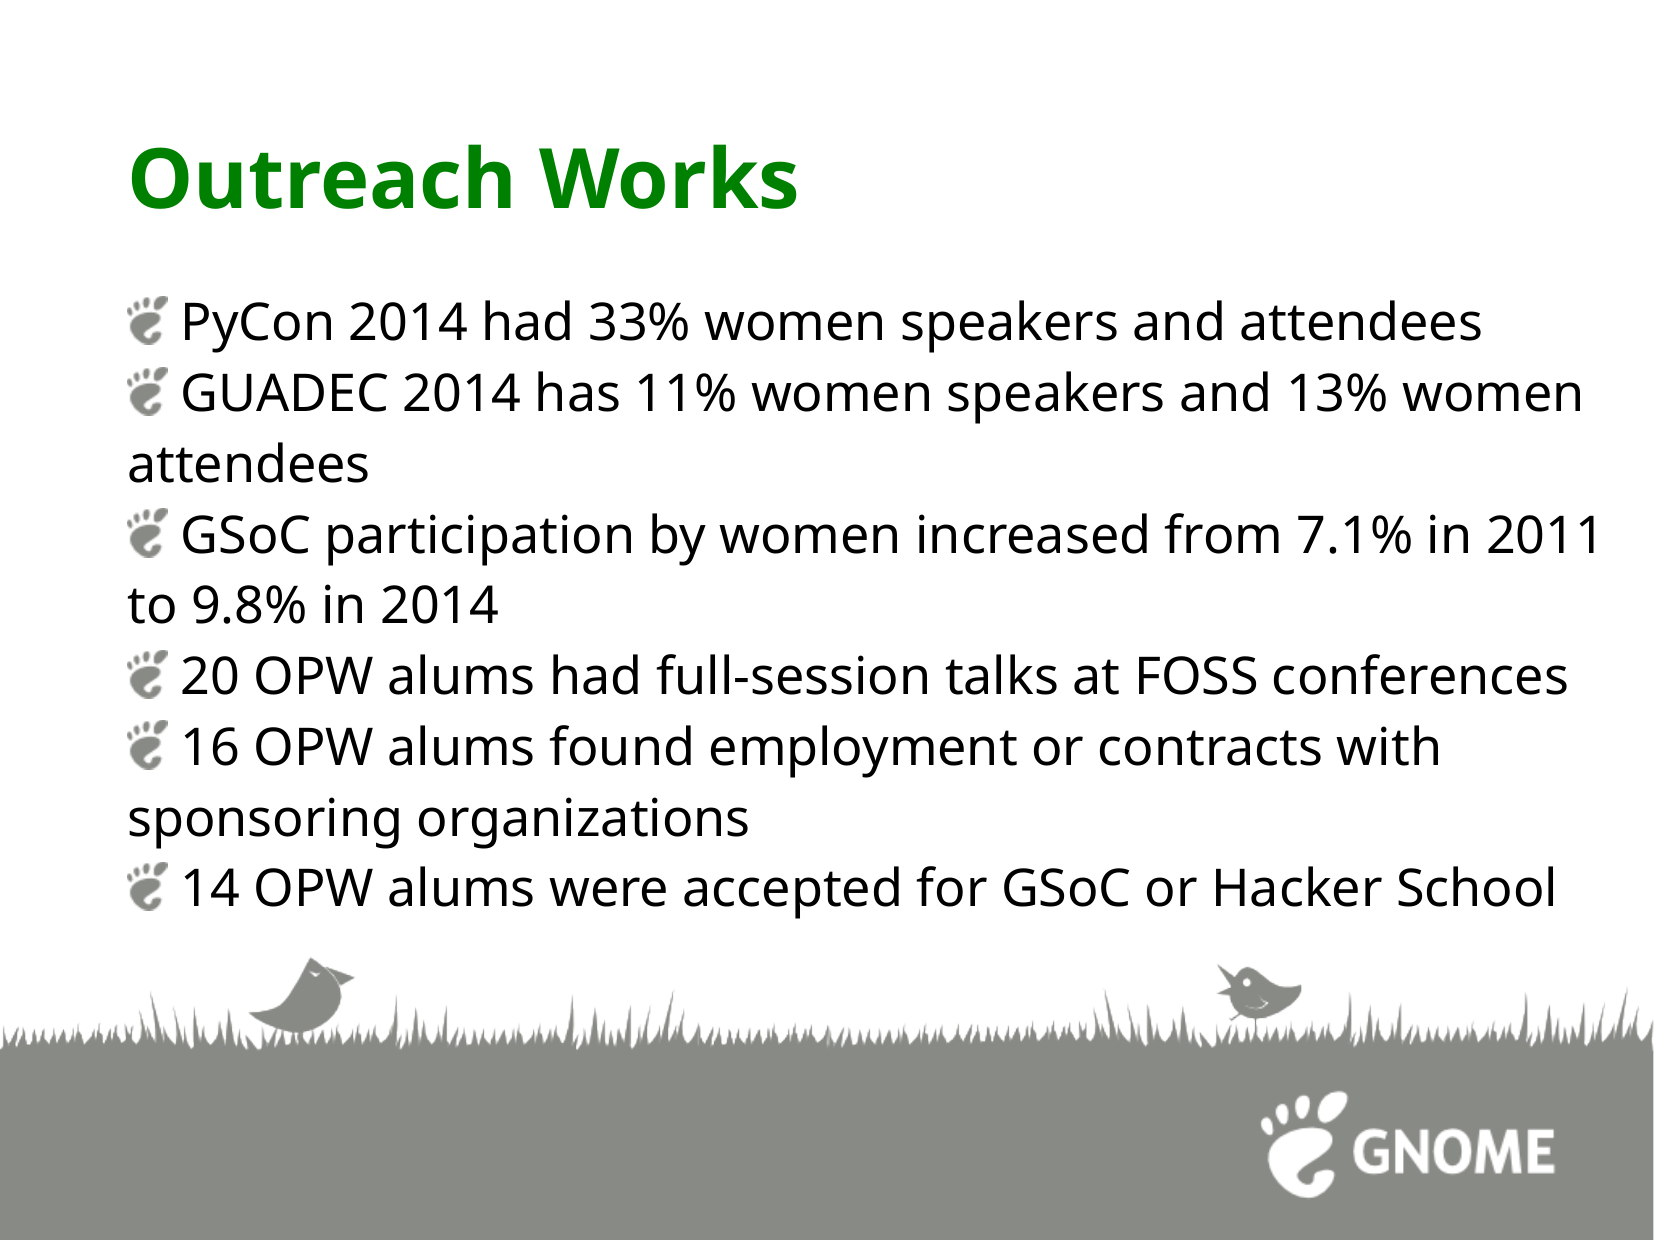

Outreach Works
 PyCon 2014 had 33% women speakers and attendees
 GUADEC 2014 has 11% women speakers and 13% women attendees
 GSoC participation by women increased from 7.1% in 2011 to 9.8% in 2014
 20 OPW alums had full-session talks at FOSS conferences
 16 OPW alums found employment or contracts with sponsoring organizations
 14 OPW alums were accepted for GSoC or Hacker School